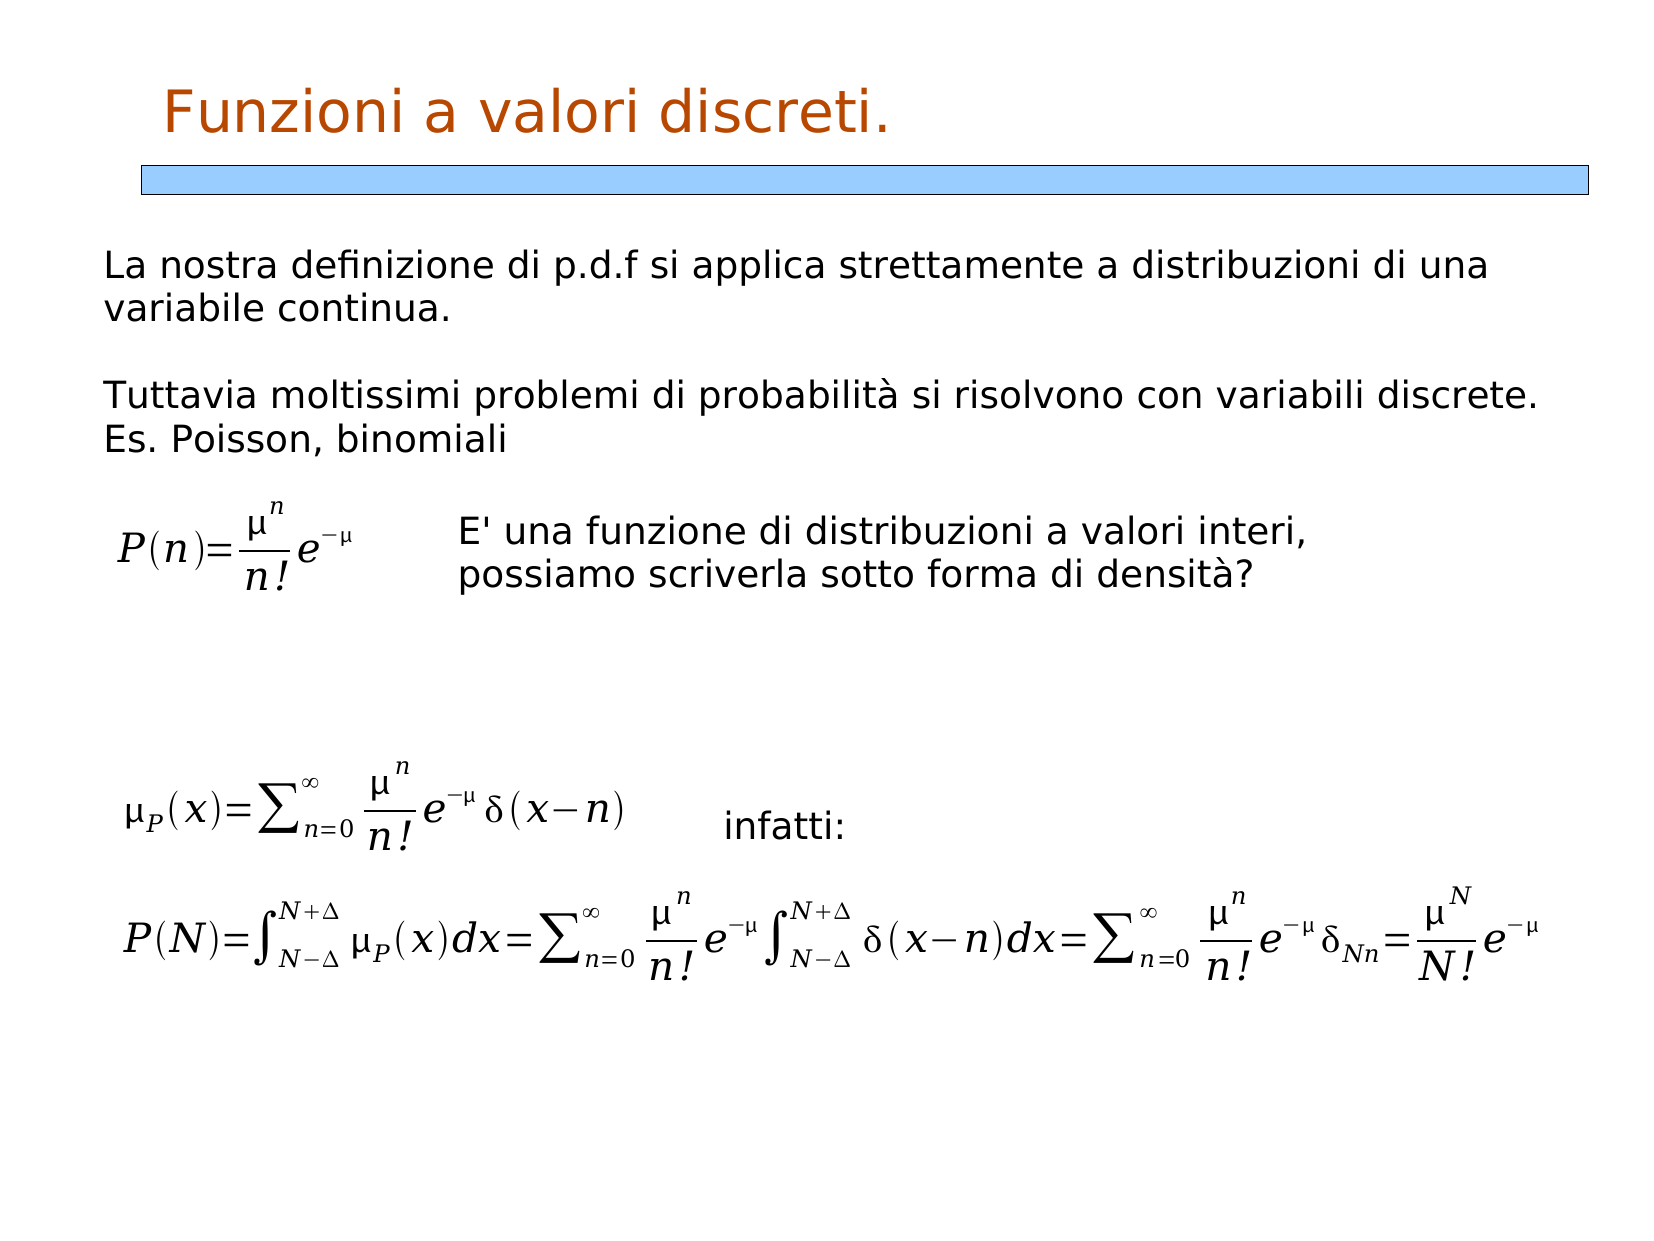

Funzioni a valori discreti.
La nostra definizione di p.d.f si applica strettamente a distribuzioni di una variabile continua.
Tuttavia moltissimi problemi di probabilità si risolvono con variabili discrete.
Es. Poisson, binomiali
E' una funzione di distribuzioni a valori interi,
possiamo scriverla sotto forma di densità?
infatti: